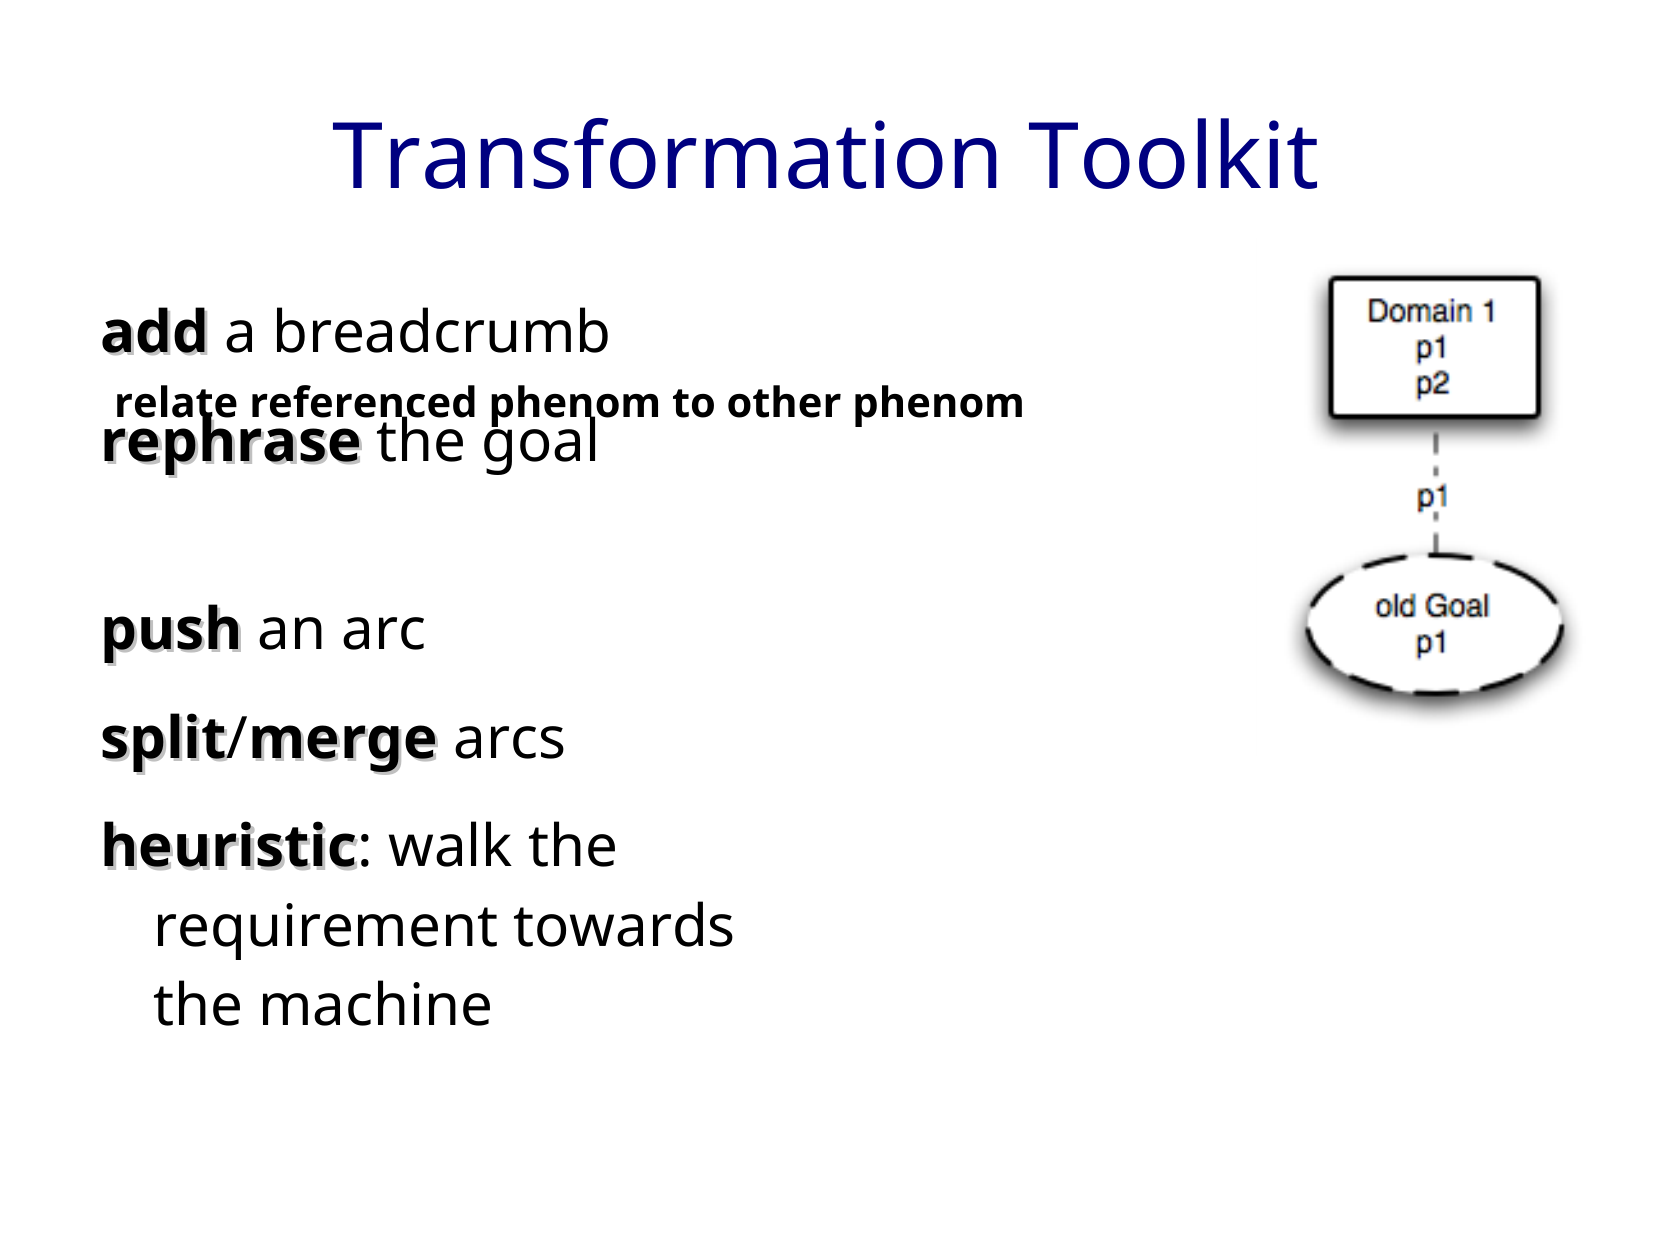

# Transformation Toolkit
add a breadcrumb
rephrase the goal
push an arc
split/merge arcs
heuristic: walk the requirement towards the machine
relate referenced phenom to other phenom